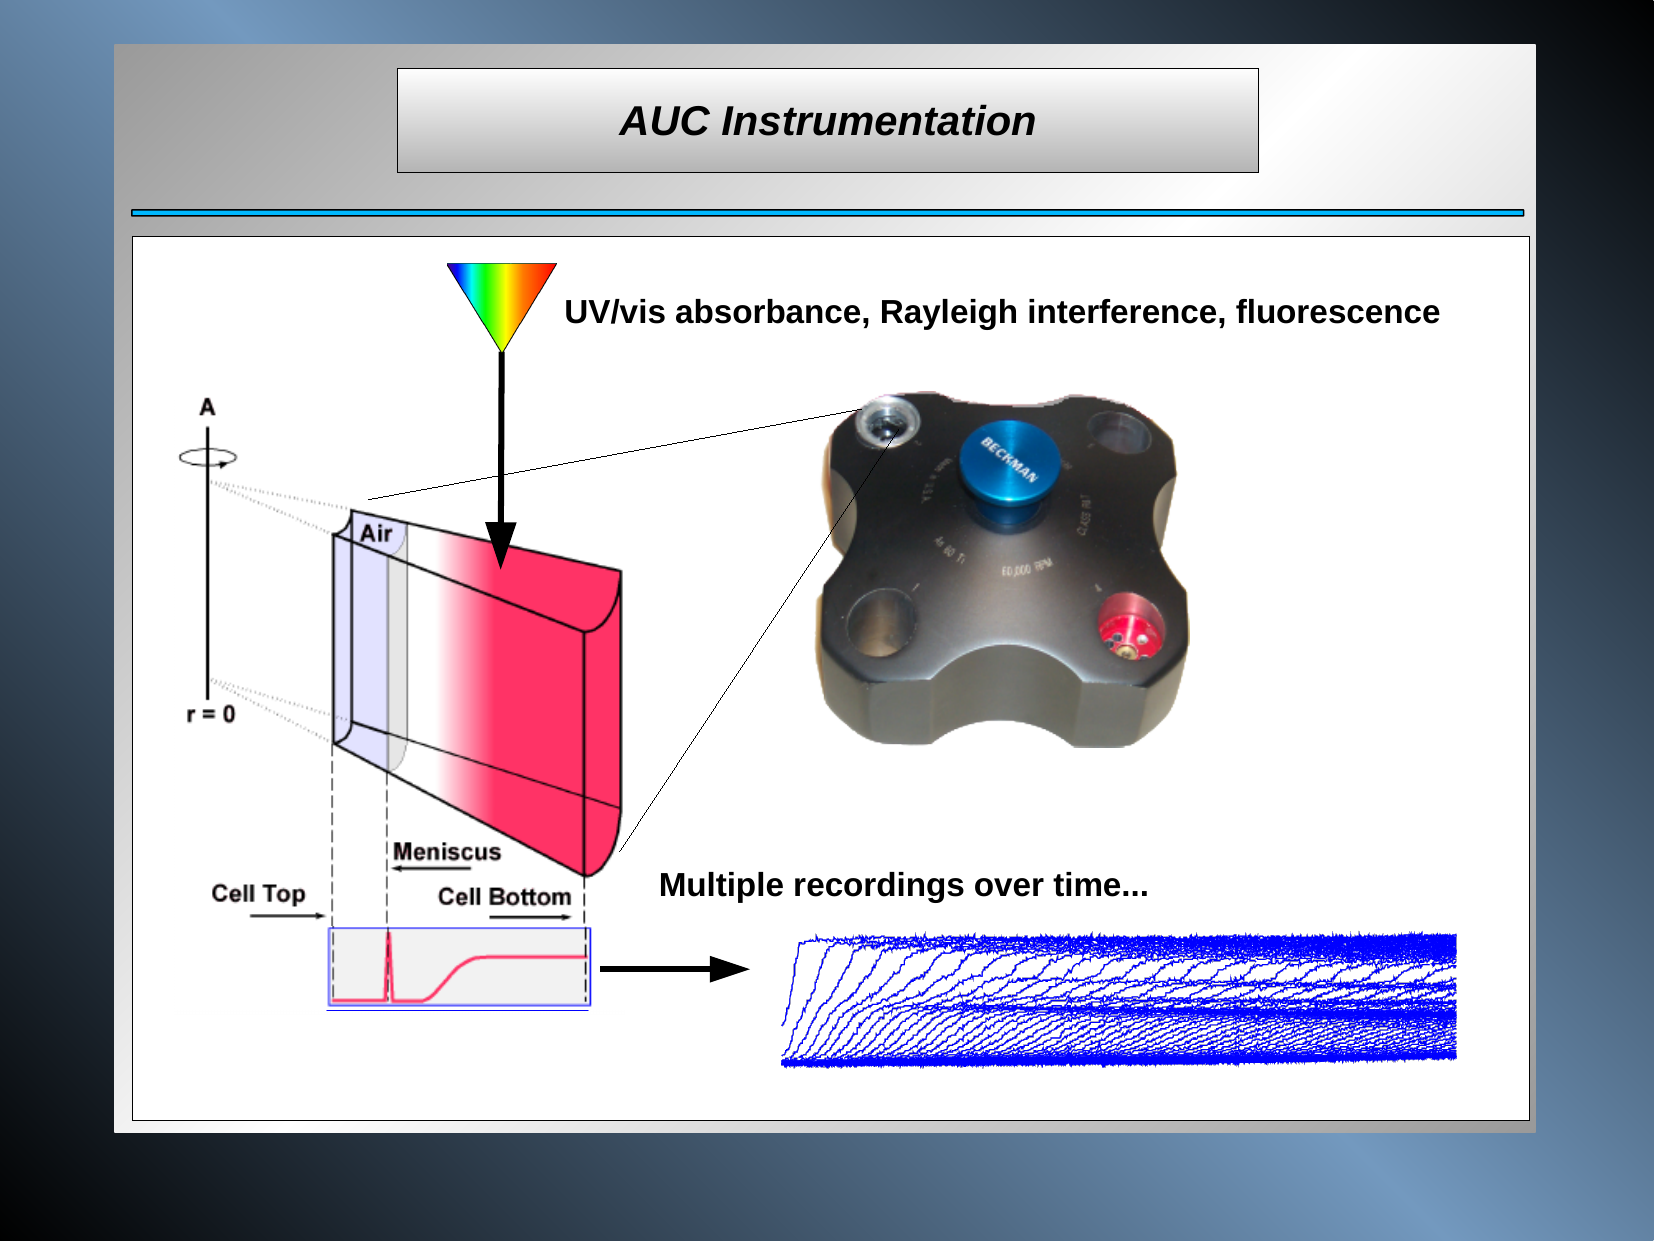

AUC Instrumentation
UV/vis absorbance, Rayleigh interference, fluorescence
Multiple recordings over time...